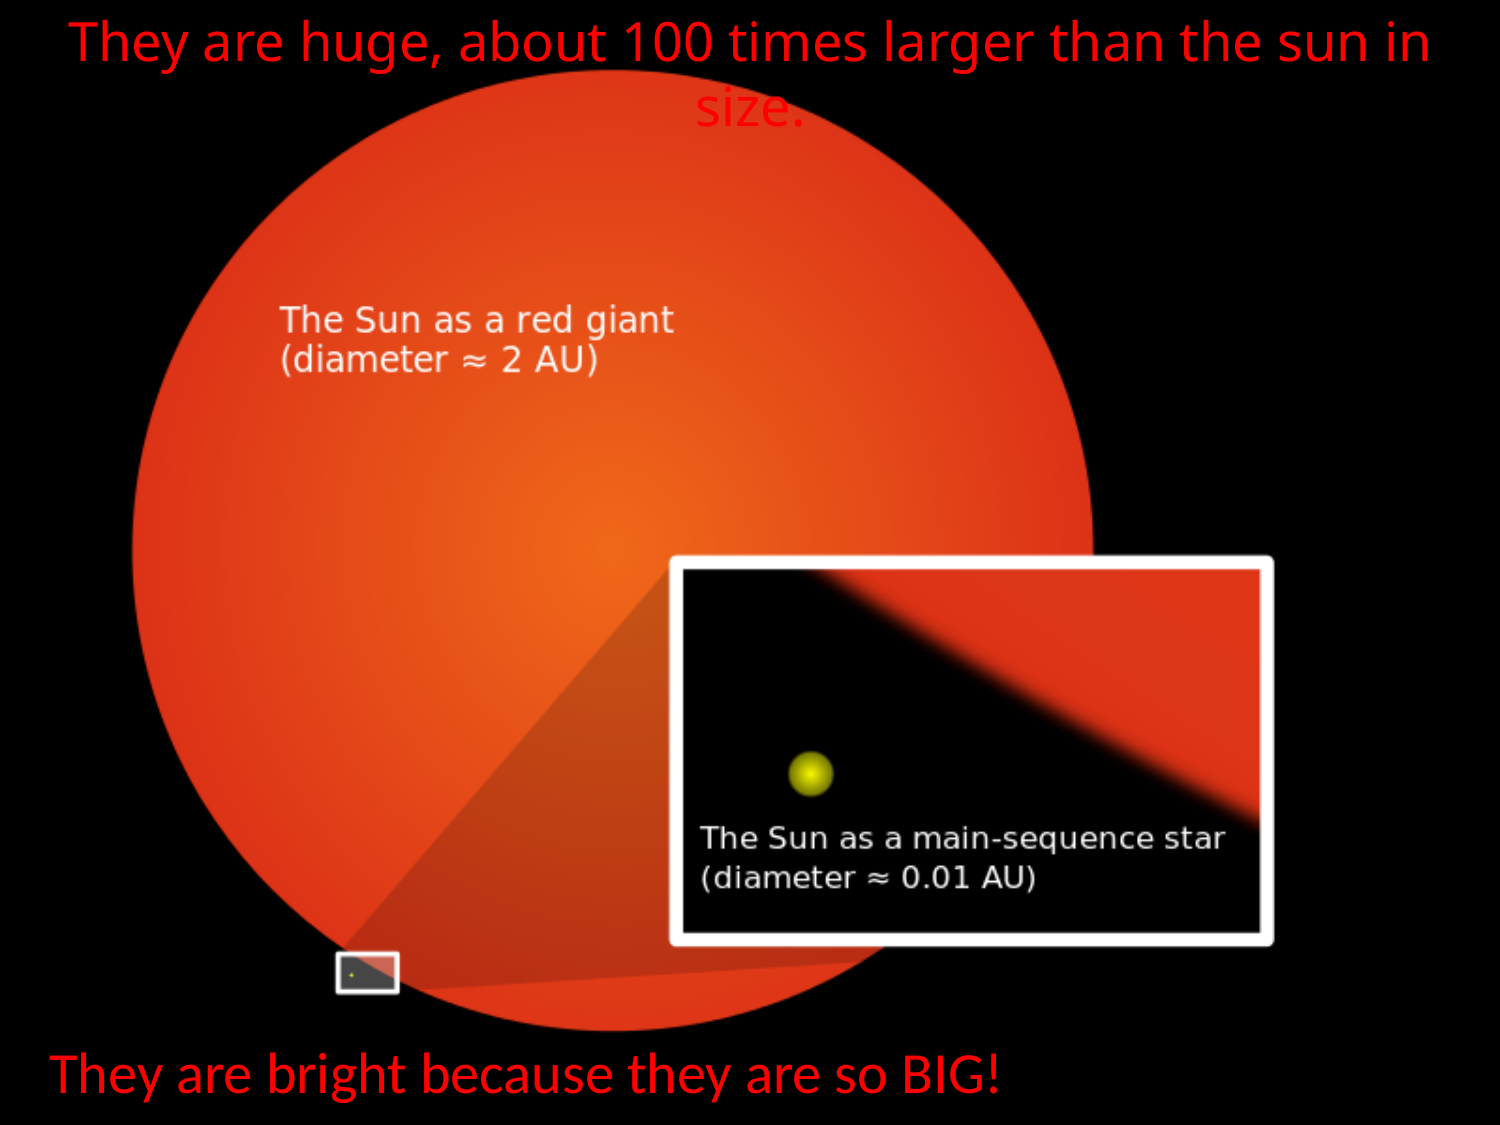

They are huge, about 100 times larger than the sun in size.
They are bright because they are so BIG!